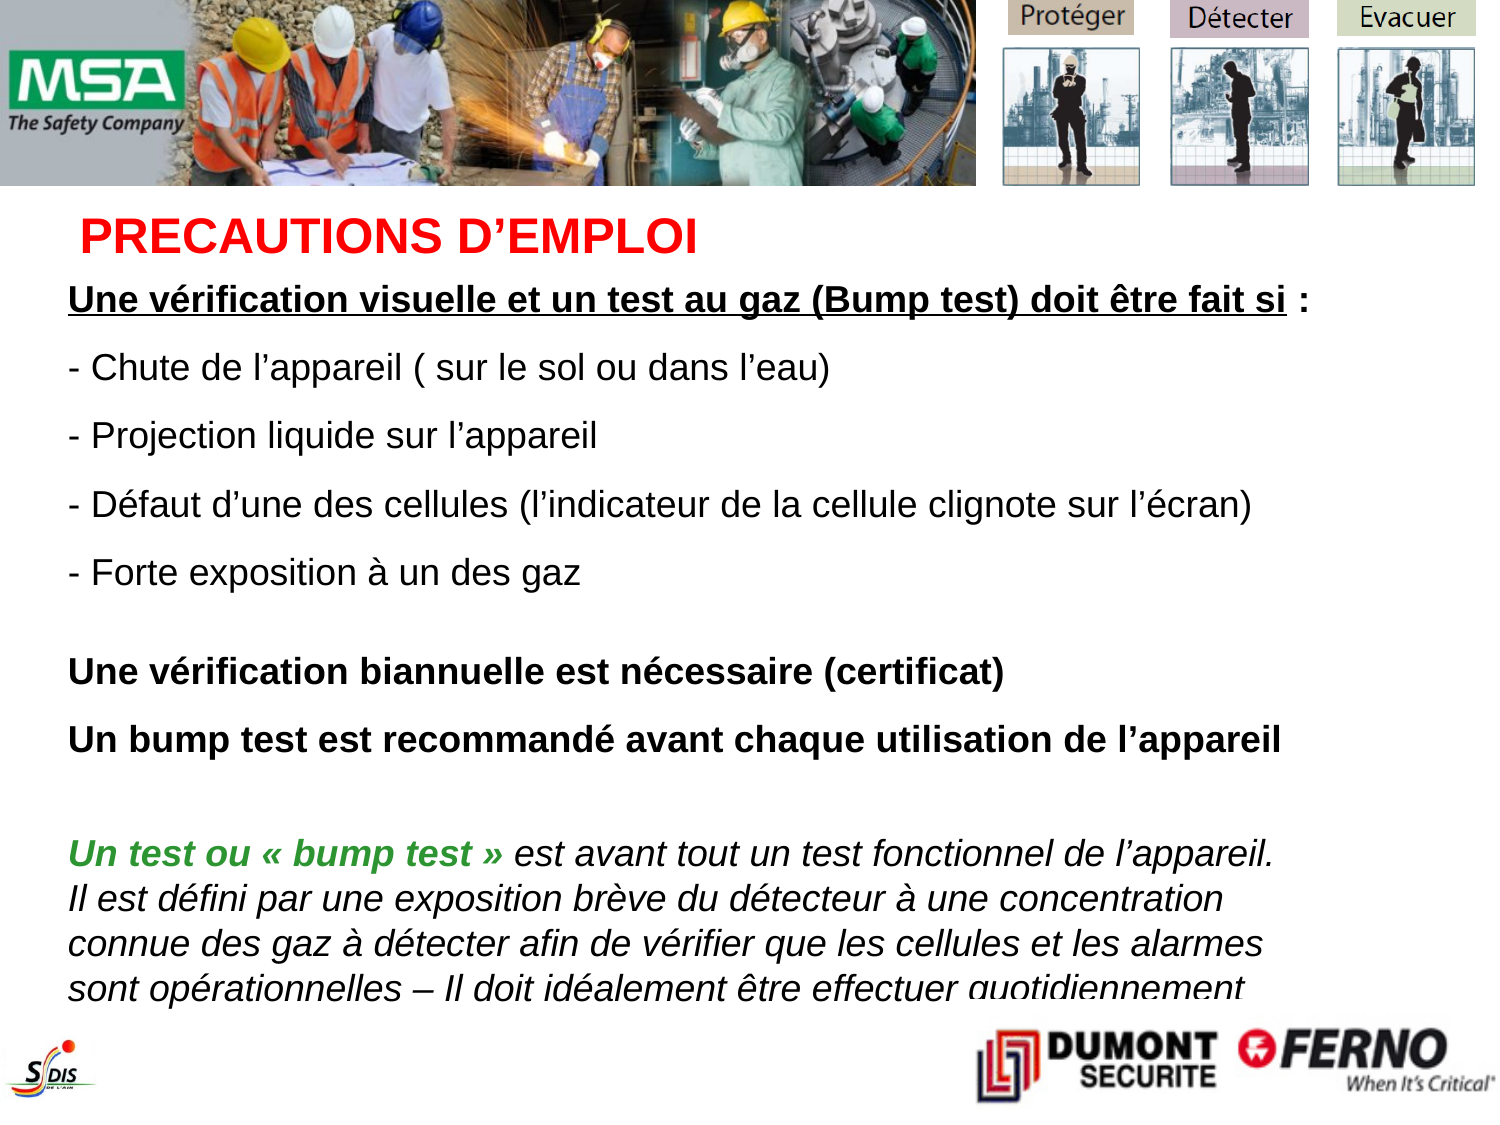

PRECAUTIONS D’EMPLOI
Une vérification visuelle et un test au gaz (Bump test) doit être fait si :
- Chute de l’appareil ( sur le sol ou dans l’eau)
- Projection liquide sur l’appareil
- Défaut d’une des cellules (l’indicateur de la cellule clignote sur l’écran)
- Forte exposition à un des gaz
Une vérification biannuelle est nécessaire (certificat)
Un bump test est recommandé avant chaque utilisation de l’appareil
Un test ou « bump test » est avant tout un test fonctionnel de l’appareil.
Il est défini par une exposition brève du détecteur à une concentration connue des gaz à détecter afin de vérifier que les cellules et les alarmes sont opérationnelles – Il doit idéalement être effectuer quotidiennement